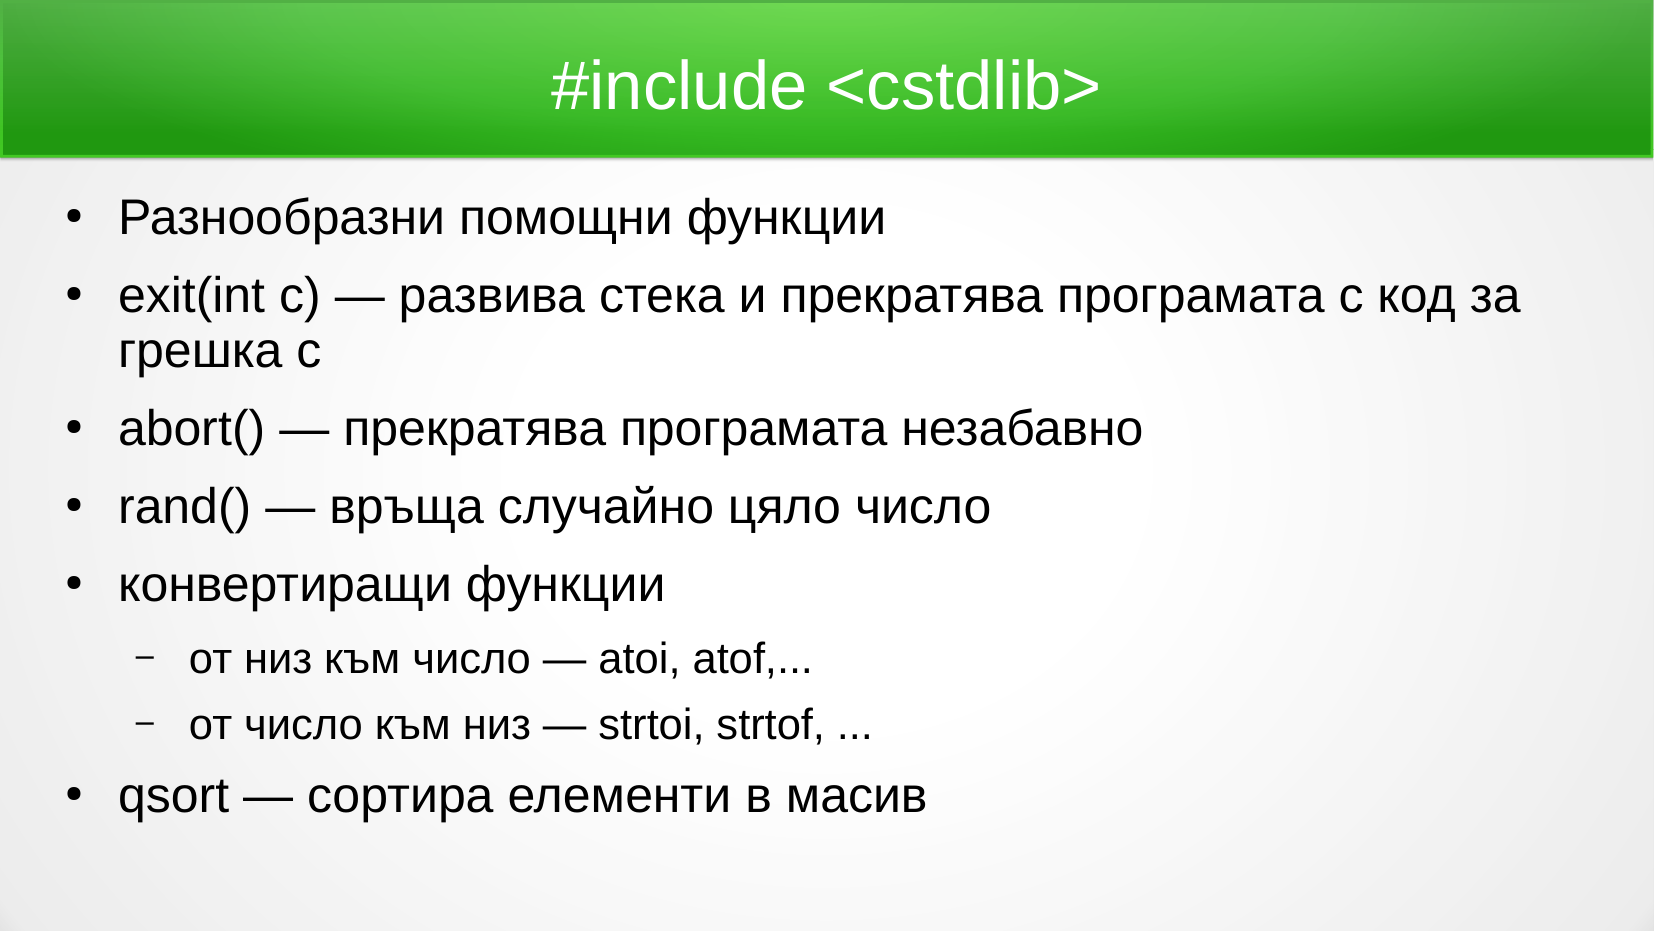

# #include <cstdlib>
Разнообразни помощни функции
exit(int c) — развива стека и прекратява програмата с код за грешка c
abort() — прекратява програмата незабавно
rand() — връща случайно цяло число
конвертиращи функции
от низ към число — atoi, atof,...
от число към низ — strtoi, strtof, ...
qsort — сортира елементи в масив